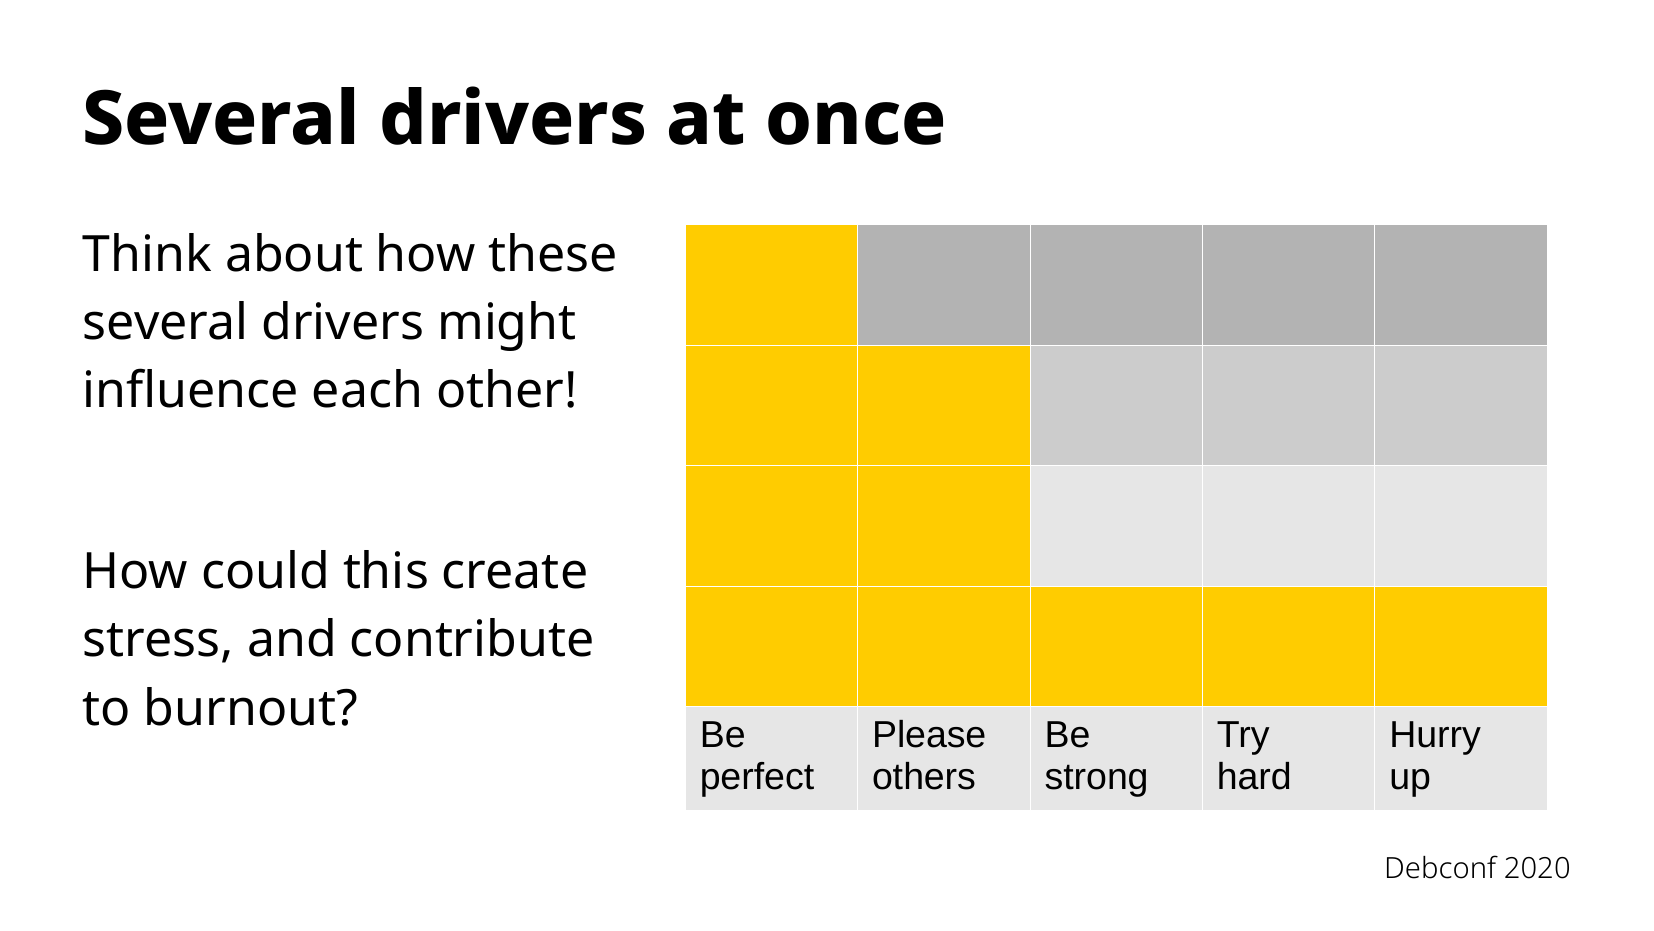

# Several drivers at once
Think about how these several drivers might influence each other!
How could this create stress, and contribute to burnout?
| | | | | |
| --- | --- | --- | --- | --- |
| | | | | |
| | | | | |
| | | | | |
| Be perfect | Please others | Be strong | Try hard | Hurry up |
Debconf 2020